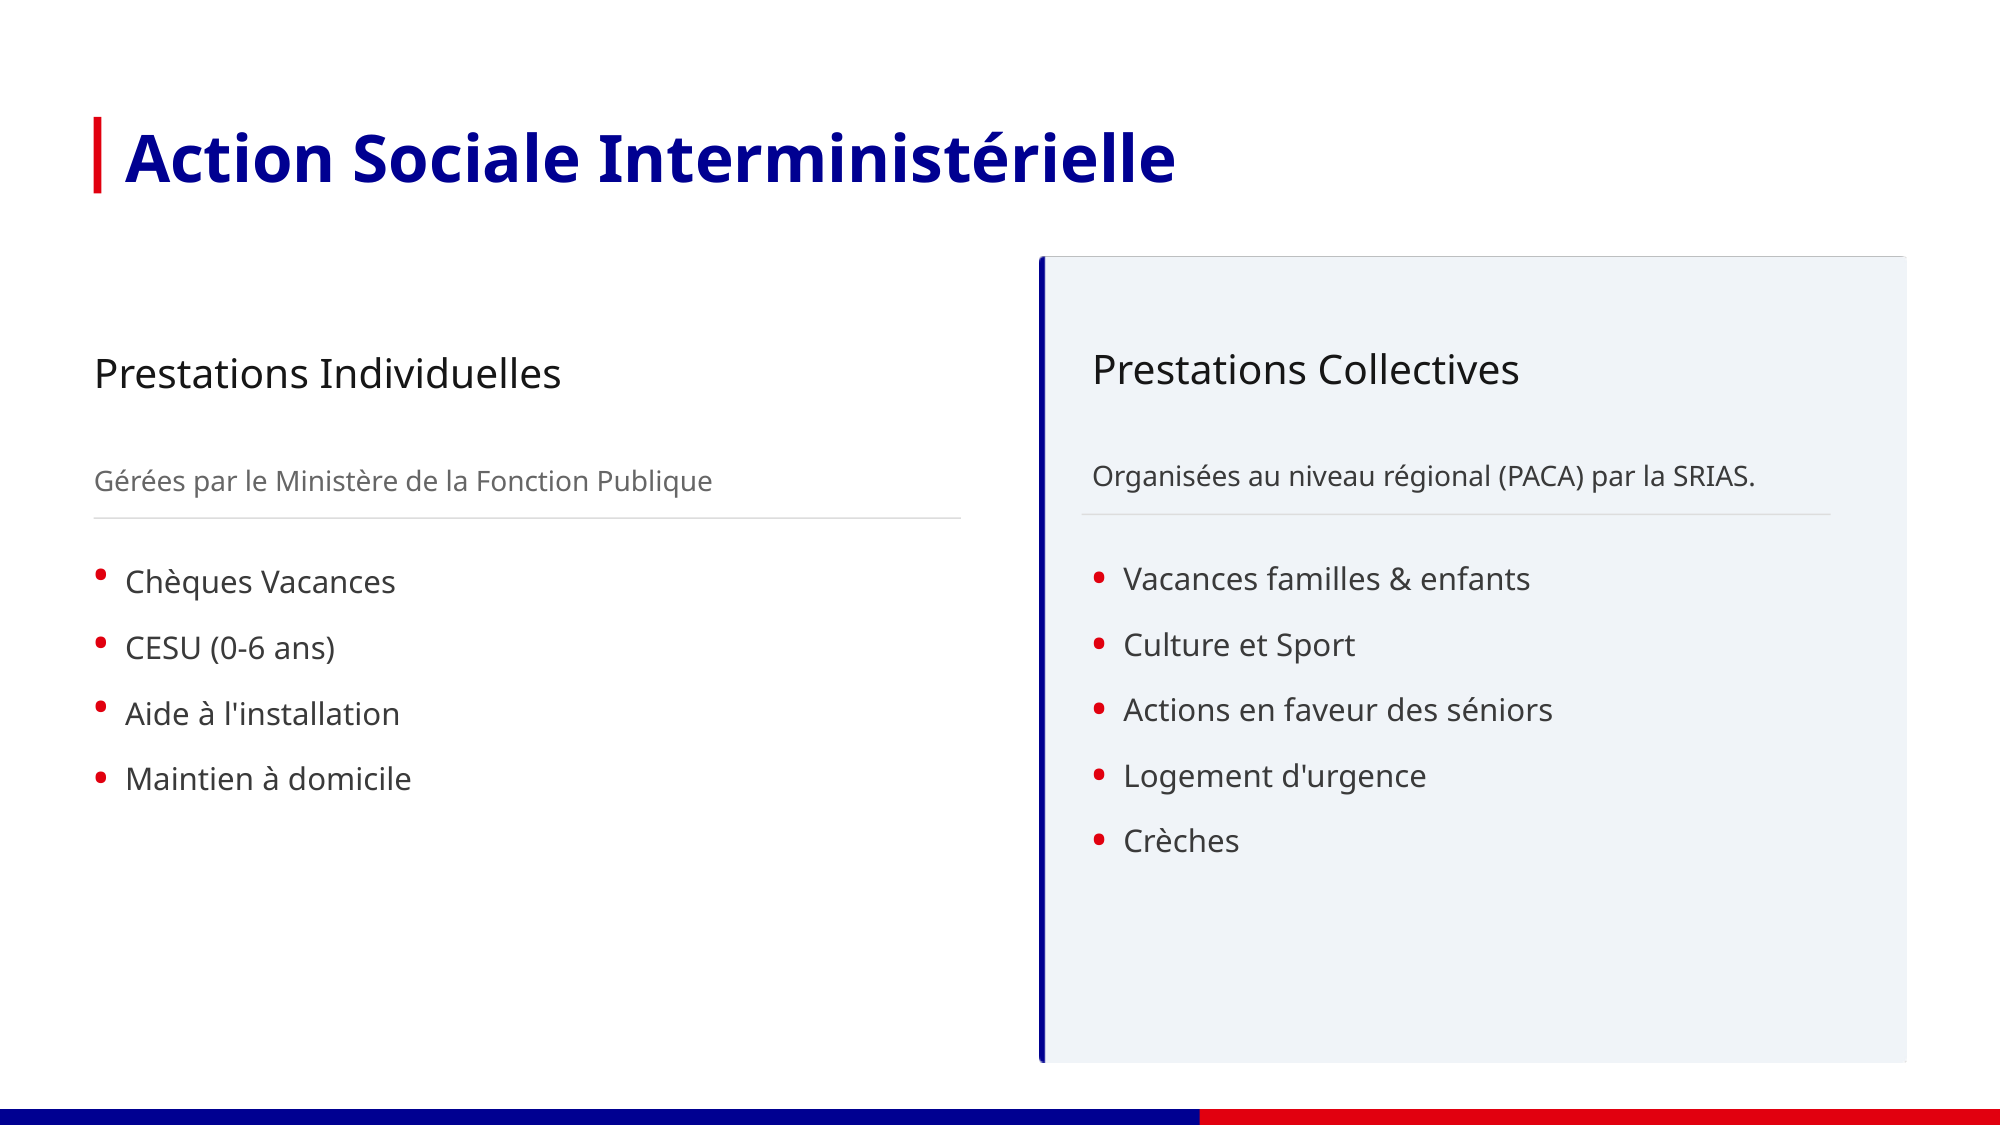

Action Sociale Interministérielle
Prestations Collectives
Prestations Individuelles
Organisées au niveau régional (PACA) par la SRIAS.
Gérées par le Ministère de la Fonction Publique
•
•
Vacances familles & enfants
Chèques Vacances
•
•
Culture et Sport
CESU (0-6 ans)
•
•
Actions en faveur des séniors
Aide à l'installation
•
•
Logement d'urgence
Maintien à domicile
•
Crèches